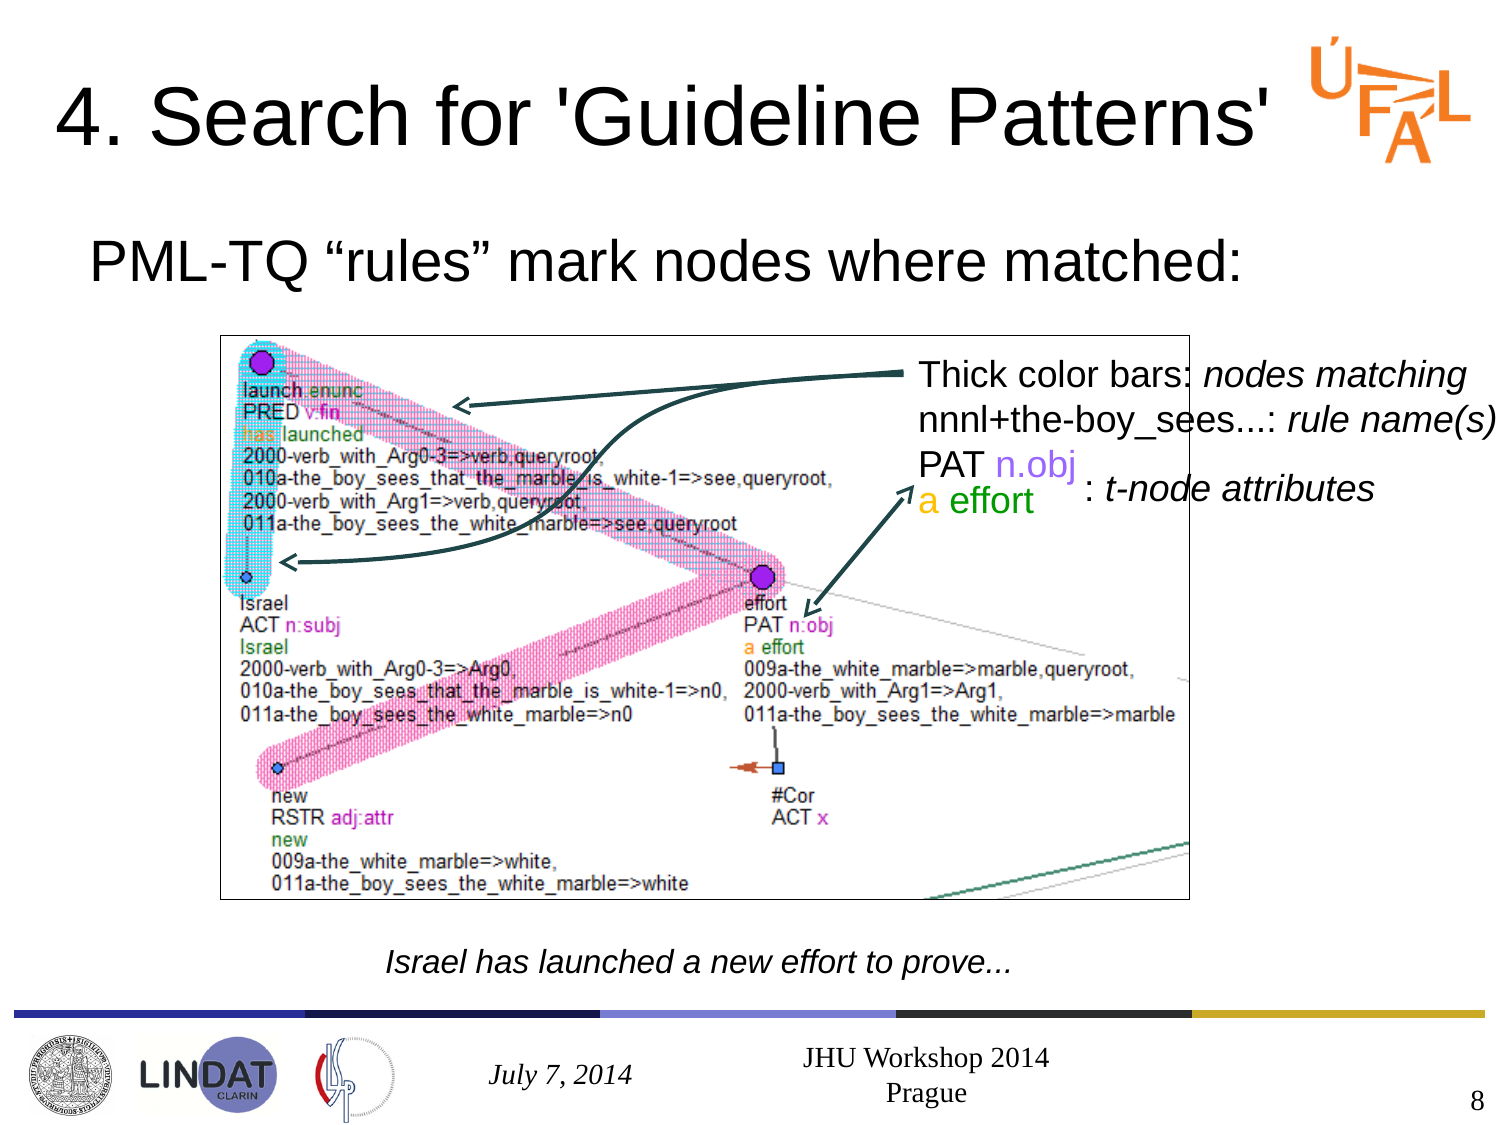

# 4. Search for 'Guideline Patterns'
PML-TQ “rules” mark nodes where matched:
Thick color bars: nodes matching
nnnl+the-boy_sees...: rule name(s)
PAT n.obj
a effort
: t-node attributes
Israel has launched a new effort to prove...
JHU Workshop 2014 Prague
July 7, 2014